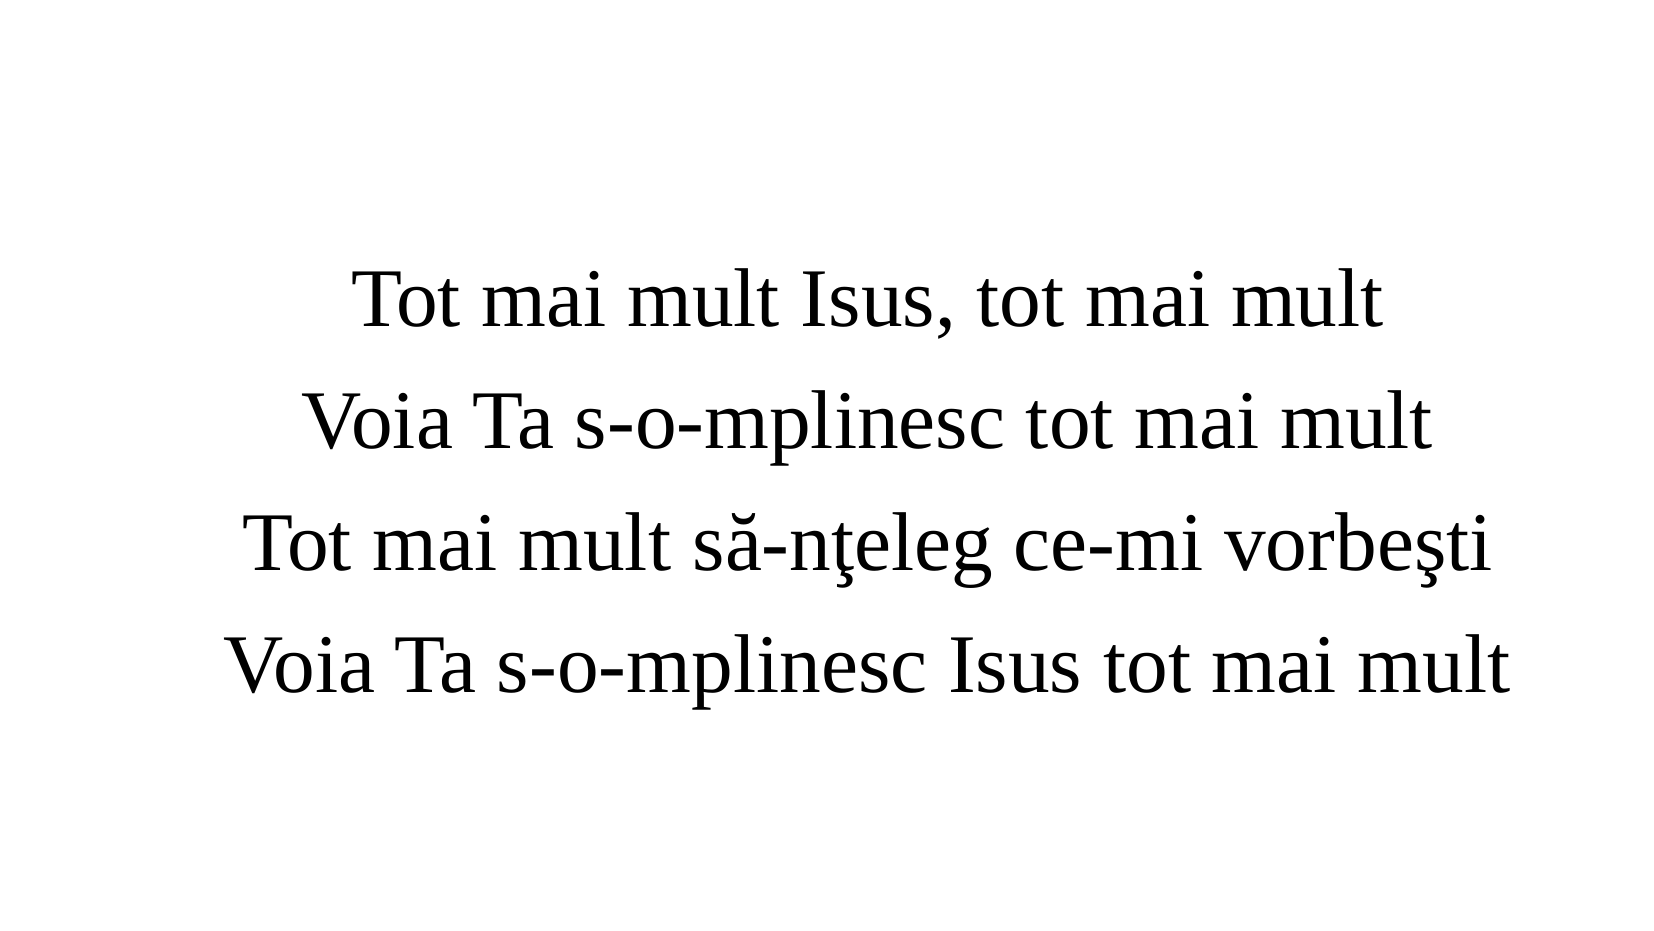

# Tot mai mult Isus, tot mai mult
Voia Ta s-o-mplinesc tot mai mult
Tot mai mult să-nţeleg ce-mi vorbeşti
Voia Ta s-o-mplinesc Isus tot mai mult